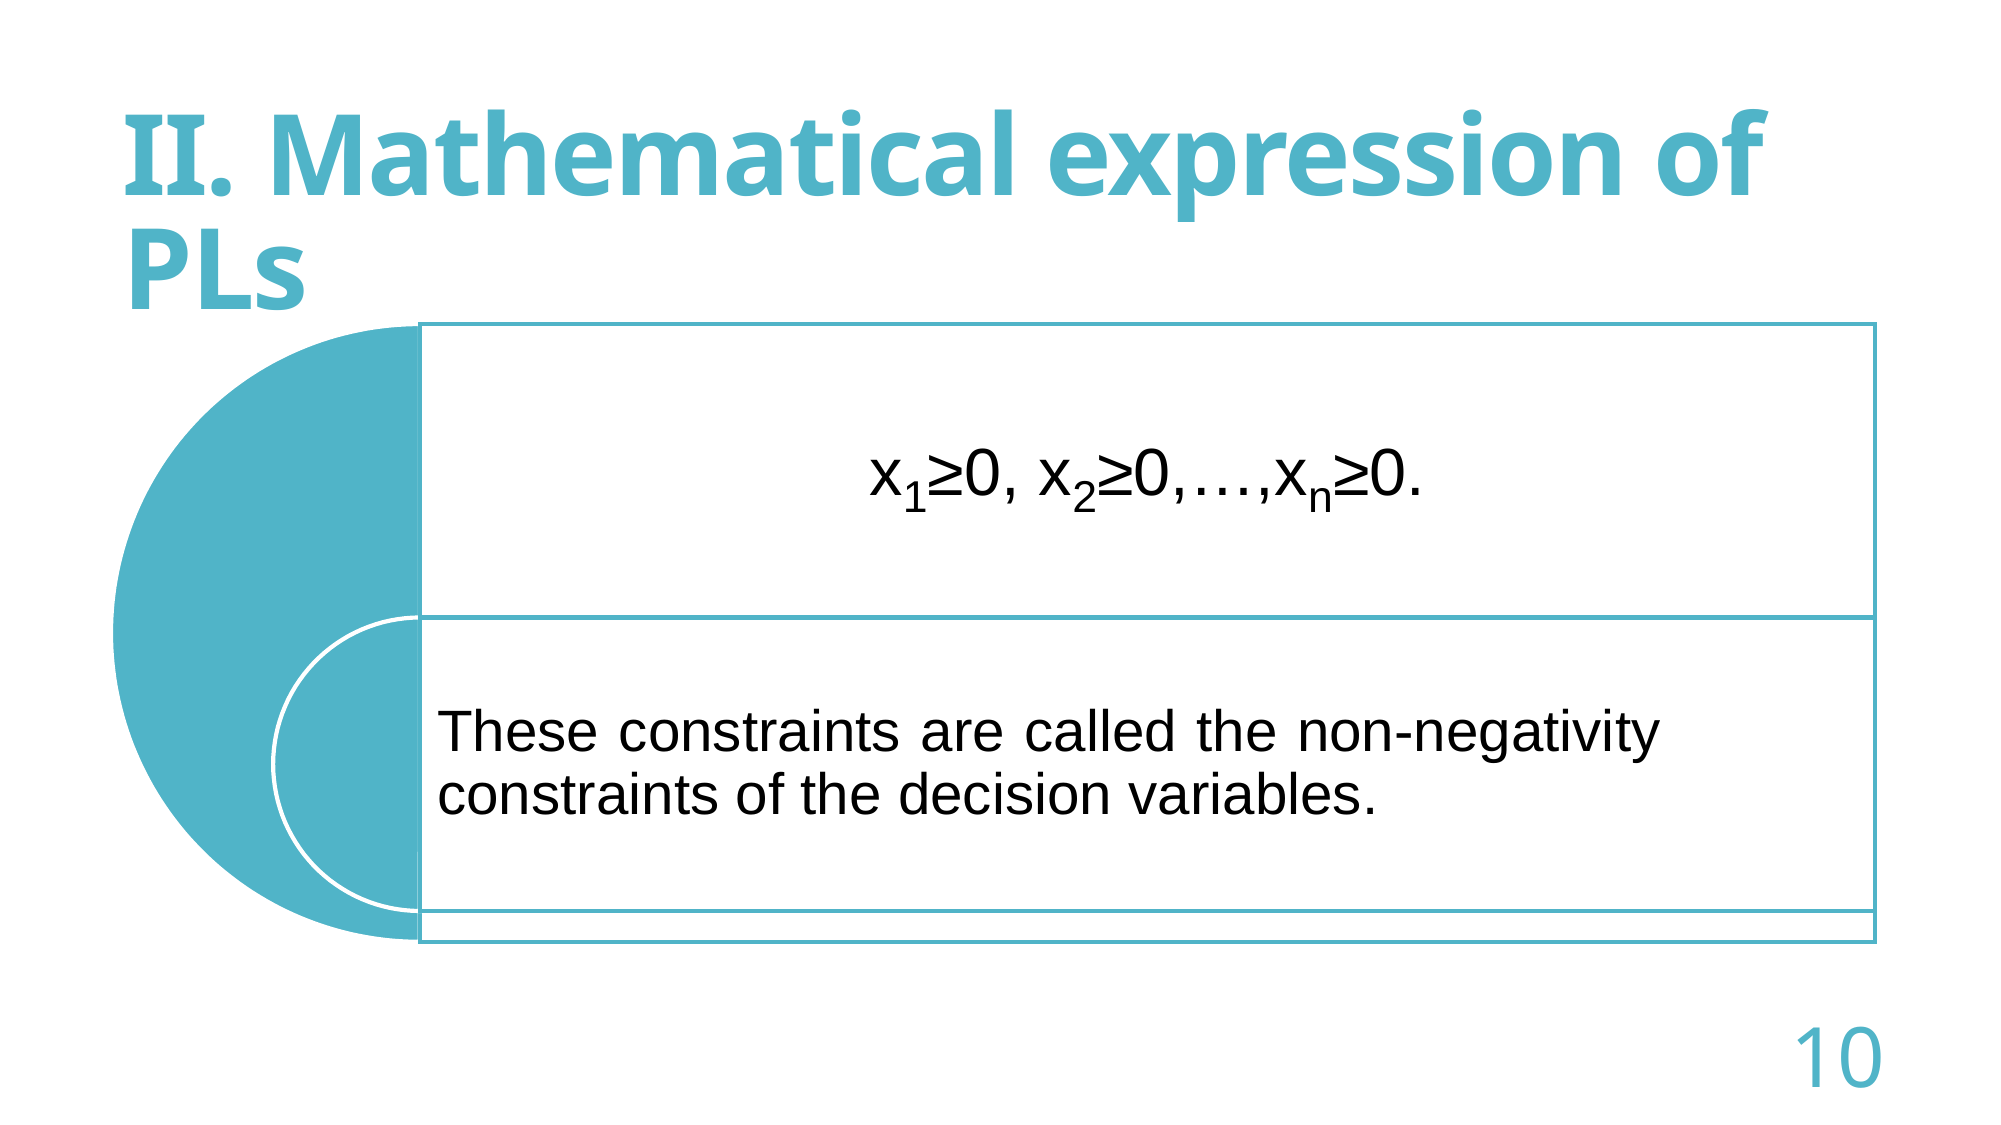

II. Mathematical expression of PLs
x1≥0, x2≥0,…,xn≥0.
These constraints are called the non-negativity constraints of the decision variables.